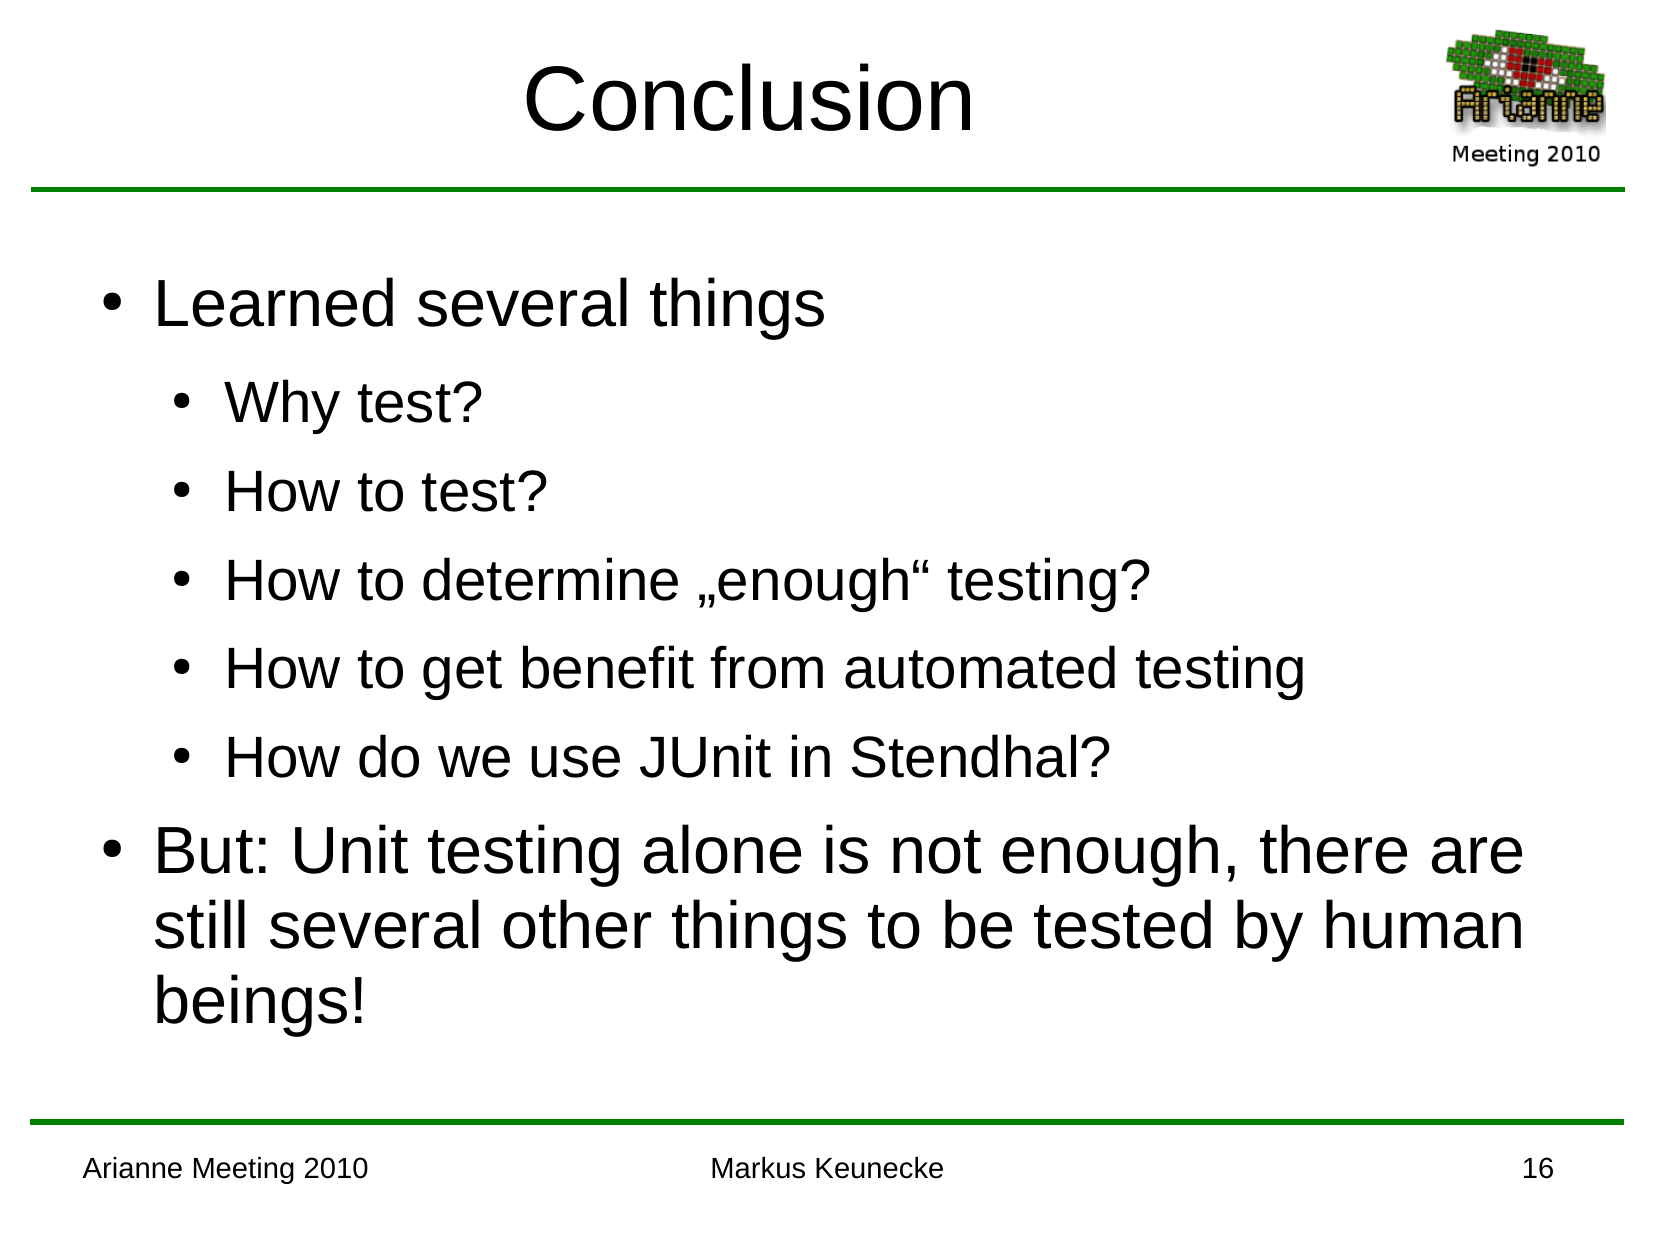

# Conclusion
Learned several things
Why test?
How to test?
How to determine „enough“ testing?
How to get benefit from automated testing
How do we use JUnit in Stendhal?
But: Unit testing alone is not enough, there are still several other things to be tested by human beings!
2010-03-13
16